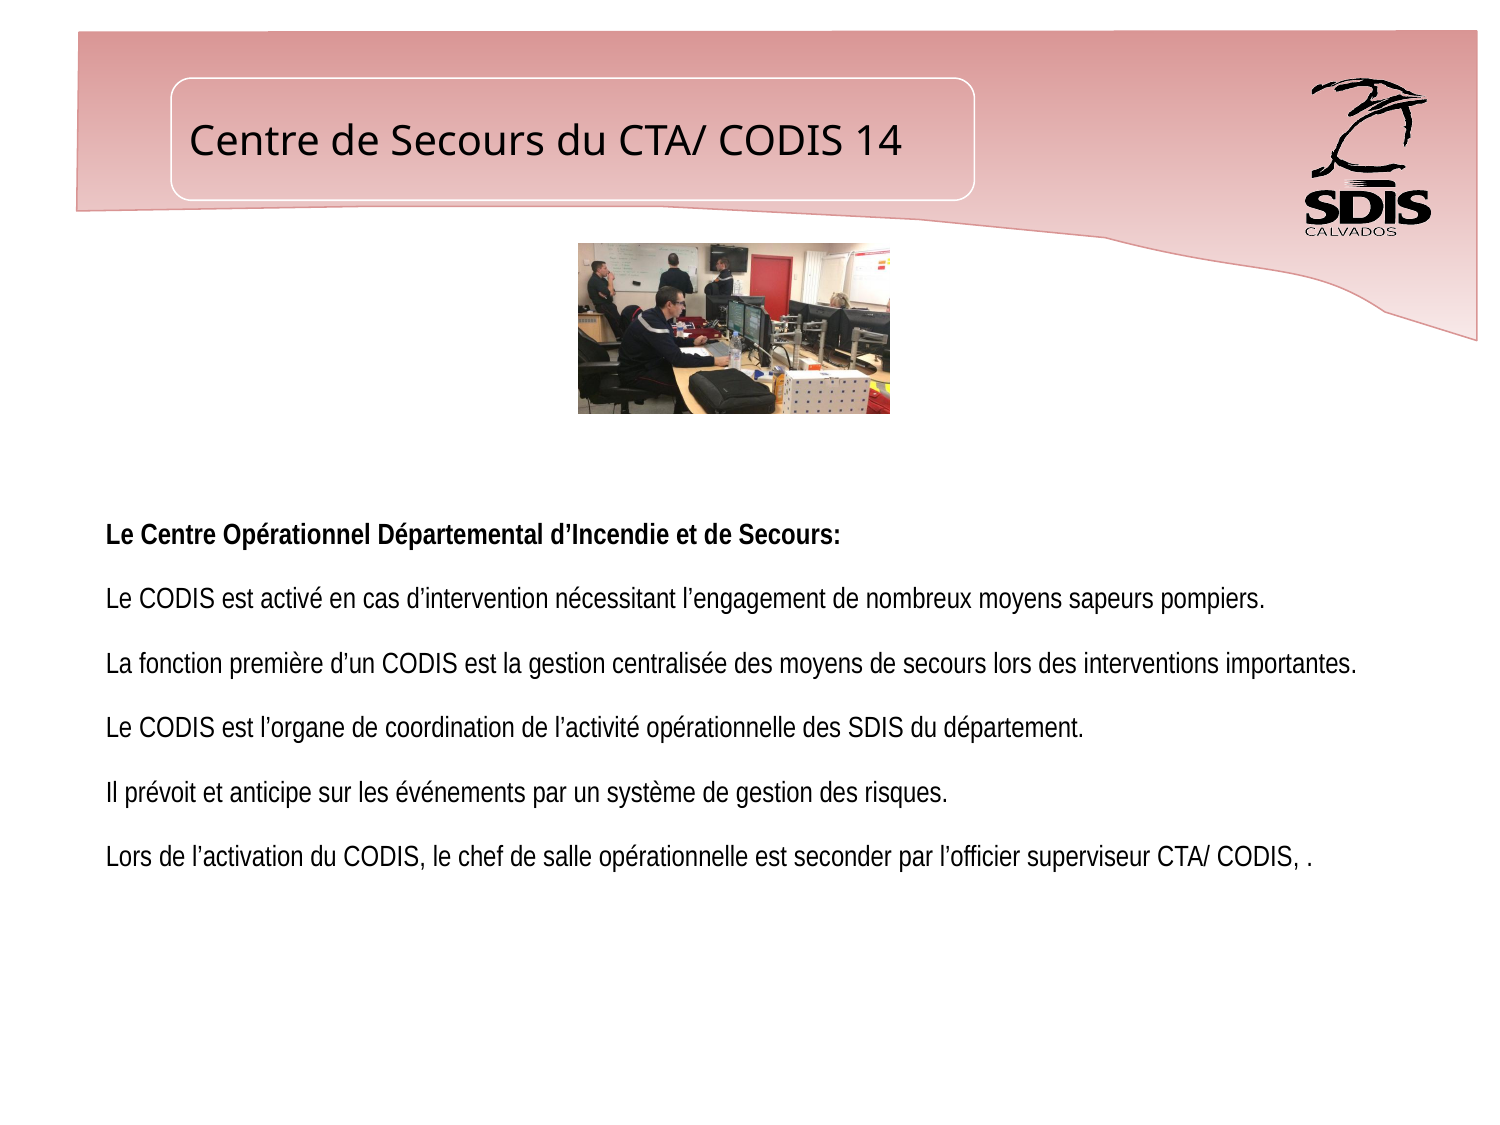

Centre de Secours du CTA/ CODIS 14
# Le Centre Opérationnel Départemental d’Incendie et de Secours:
Le CODIS est activé en cas d’intervention nécessitant l’engagement de nombreux moyens sapeurs pompiers.
La fonction première d’un CODIS est la gestion centralisée des moyens de secours lors des interventions importantes.
Le CODIS est l’organe de coordination de l’activité opérationnelle des SDIS du département.
Il prévoit et anticipe sur les événements par un système de gestion des risques.
Lors de l’activation du CODIS, le chef de salle opérationnelle est seconder par l’officier superviseur CTA/ CODIS, .